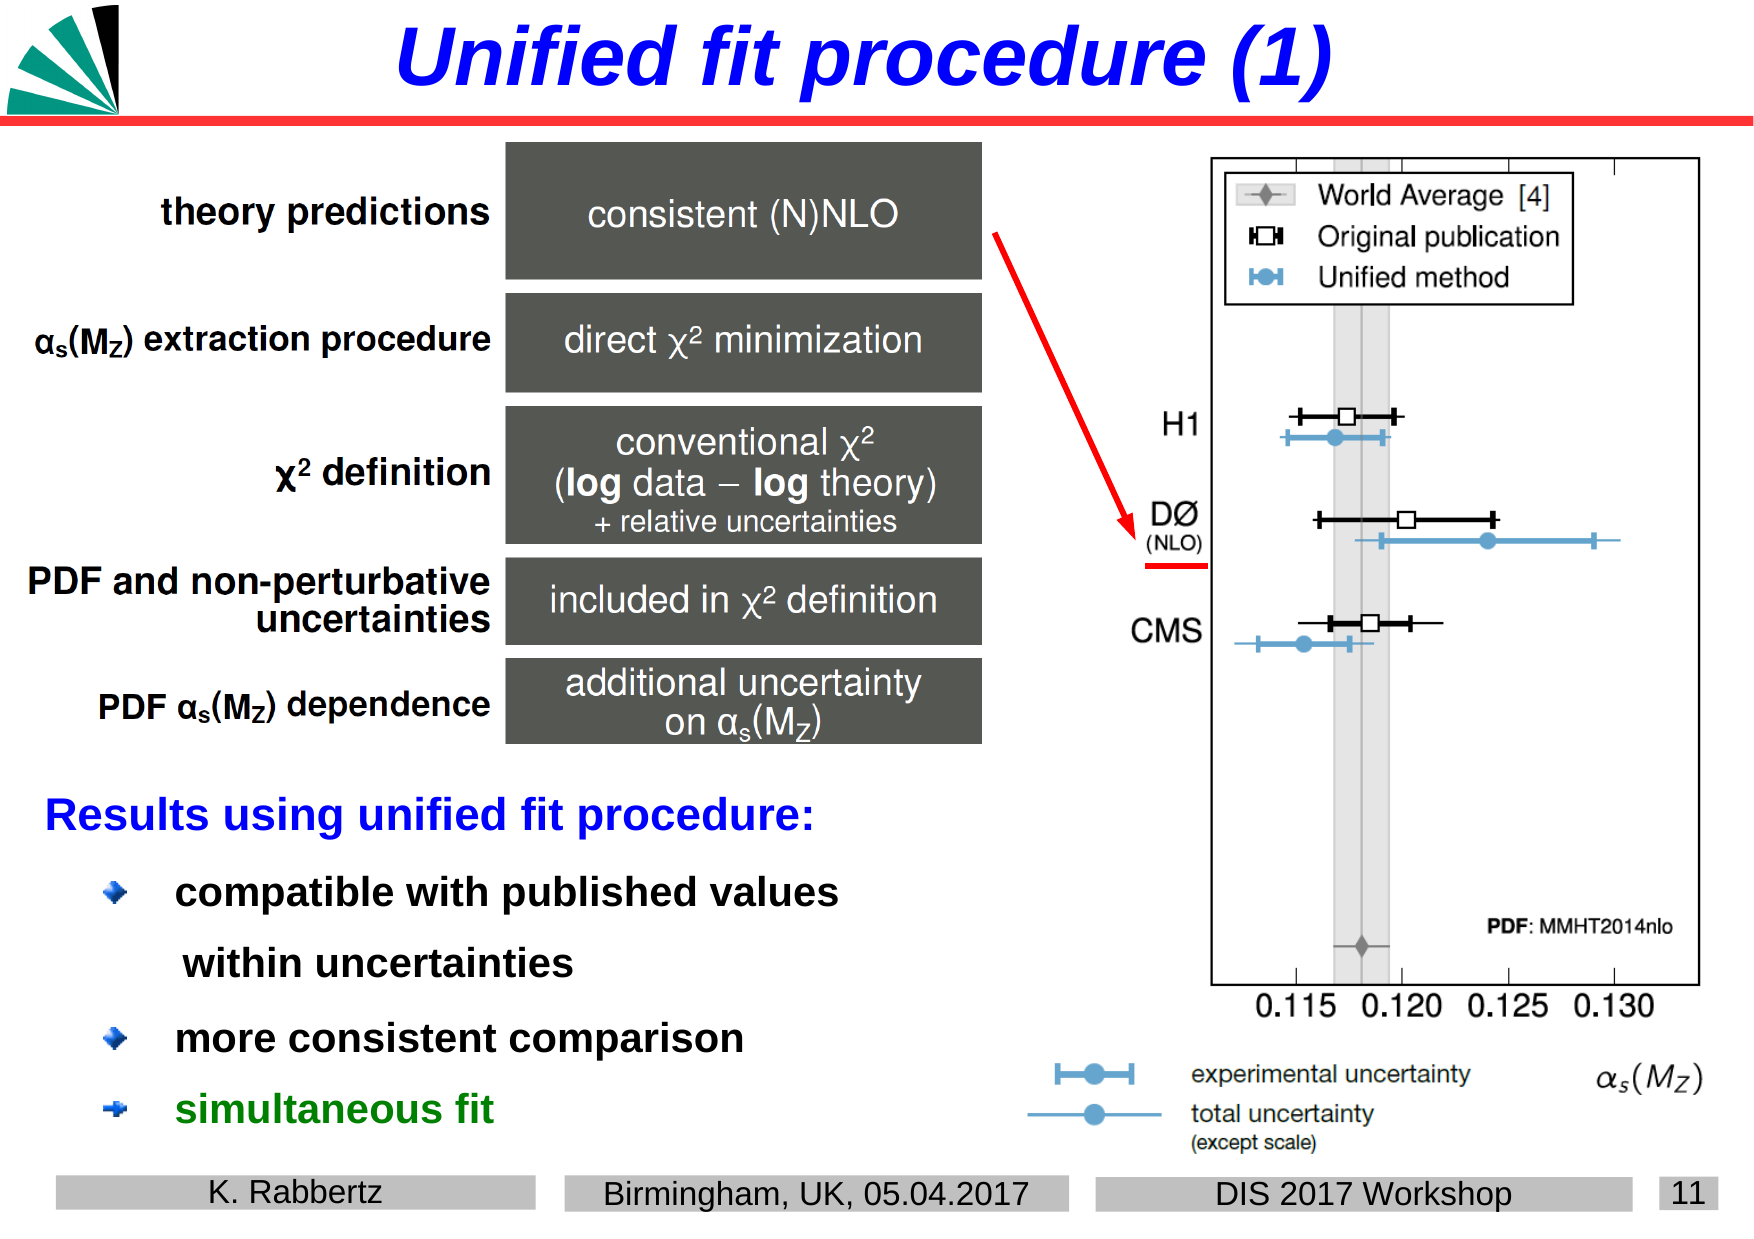

# Unified fit procedure (1)
Results using unified fit procedure:
compatible with published values
 within uncertainties
more consistent comparison
simultaneous fit